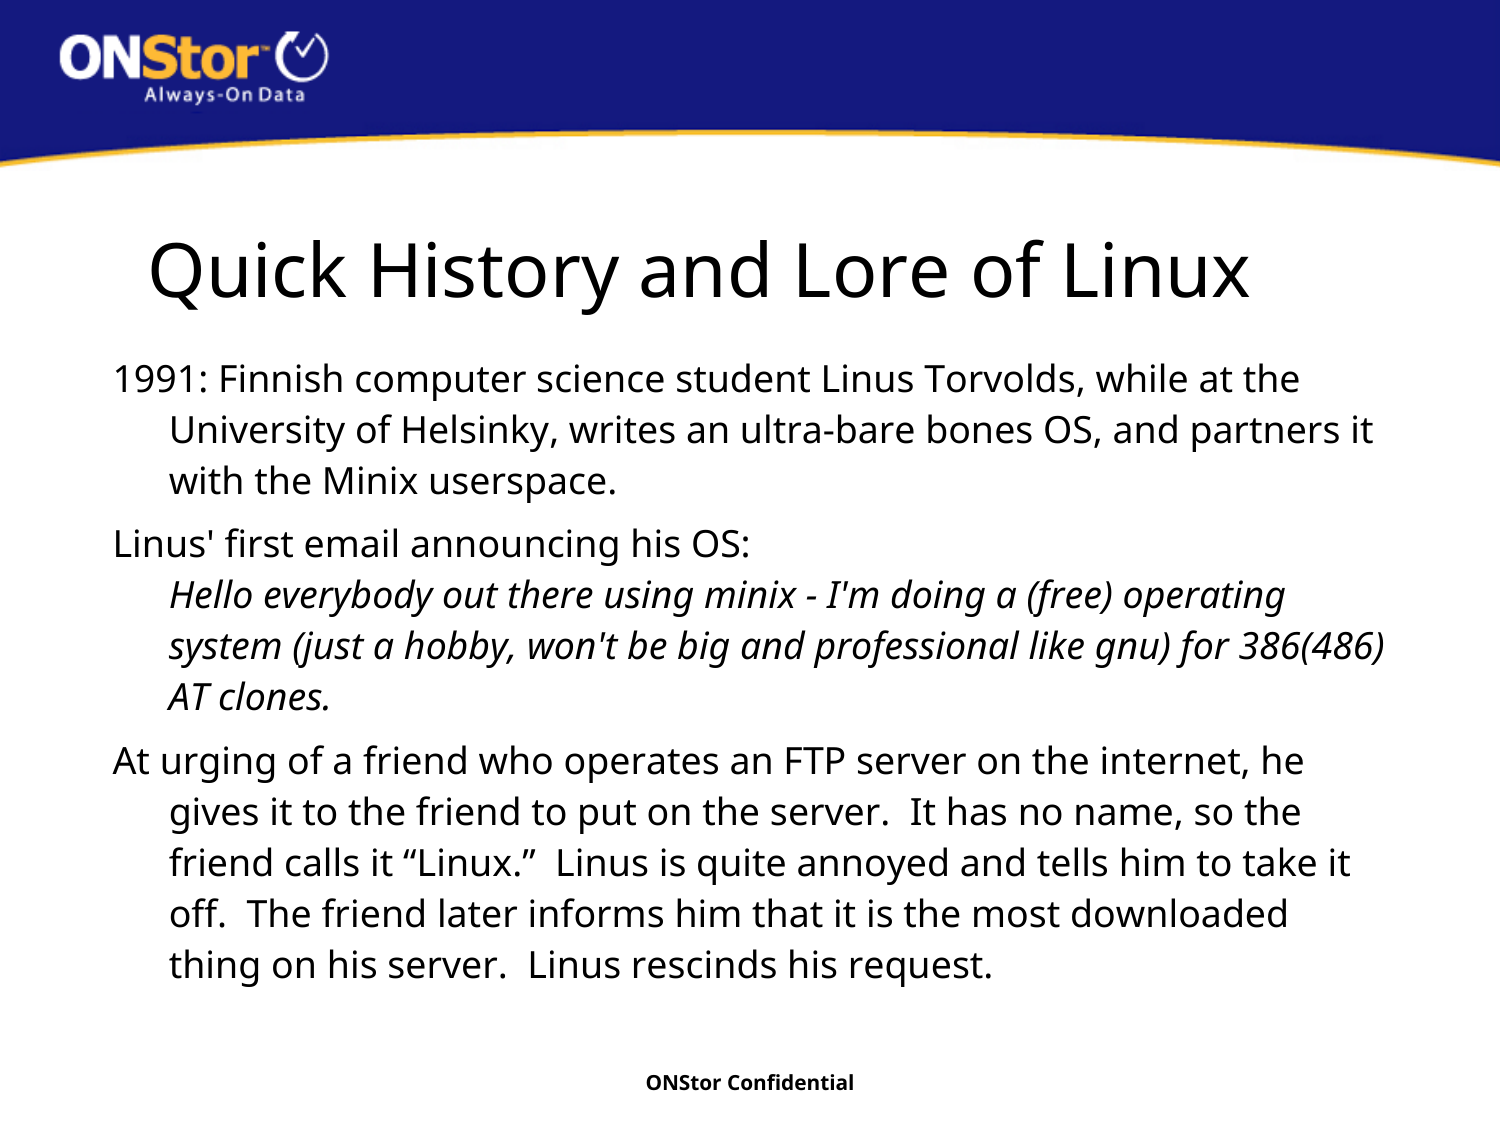

# Quick History and Lore of Linux
1991: Finnish computer science student Linus Torvolds, while at the University of Helsinky, writes an ultra-bare bones OS, and partners it with the Minix userspace.
Linus' first email announcing his OS:
Hello everybody out there using minix - I'm doing a (free) operating system (just a hobby, won't be big and professional like gnu) for 386(486) AT clones.
At urging of a friend who operates an FTP server on the internet, he gives it to the friend to put on the server. It has no name, so the friend calls it “Linux.” Linus is quite annoyed and tells him to take it off. The friend later informs him that it is the most downloaded thing on his server. Linus rescinds his request.